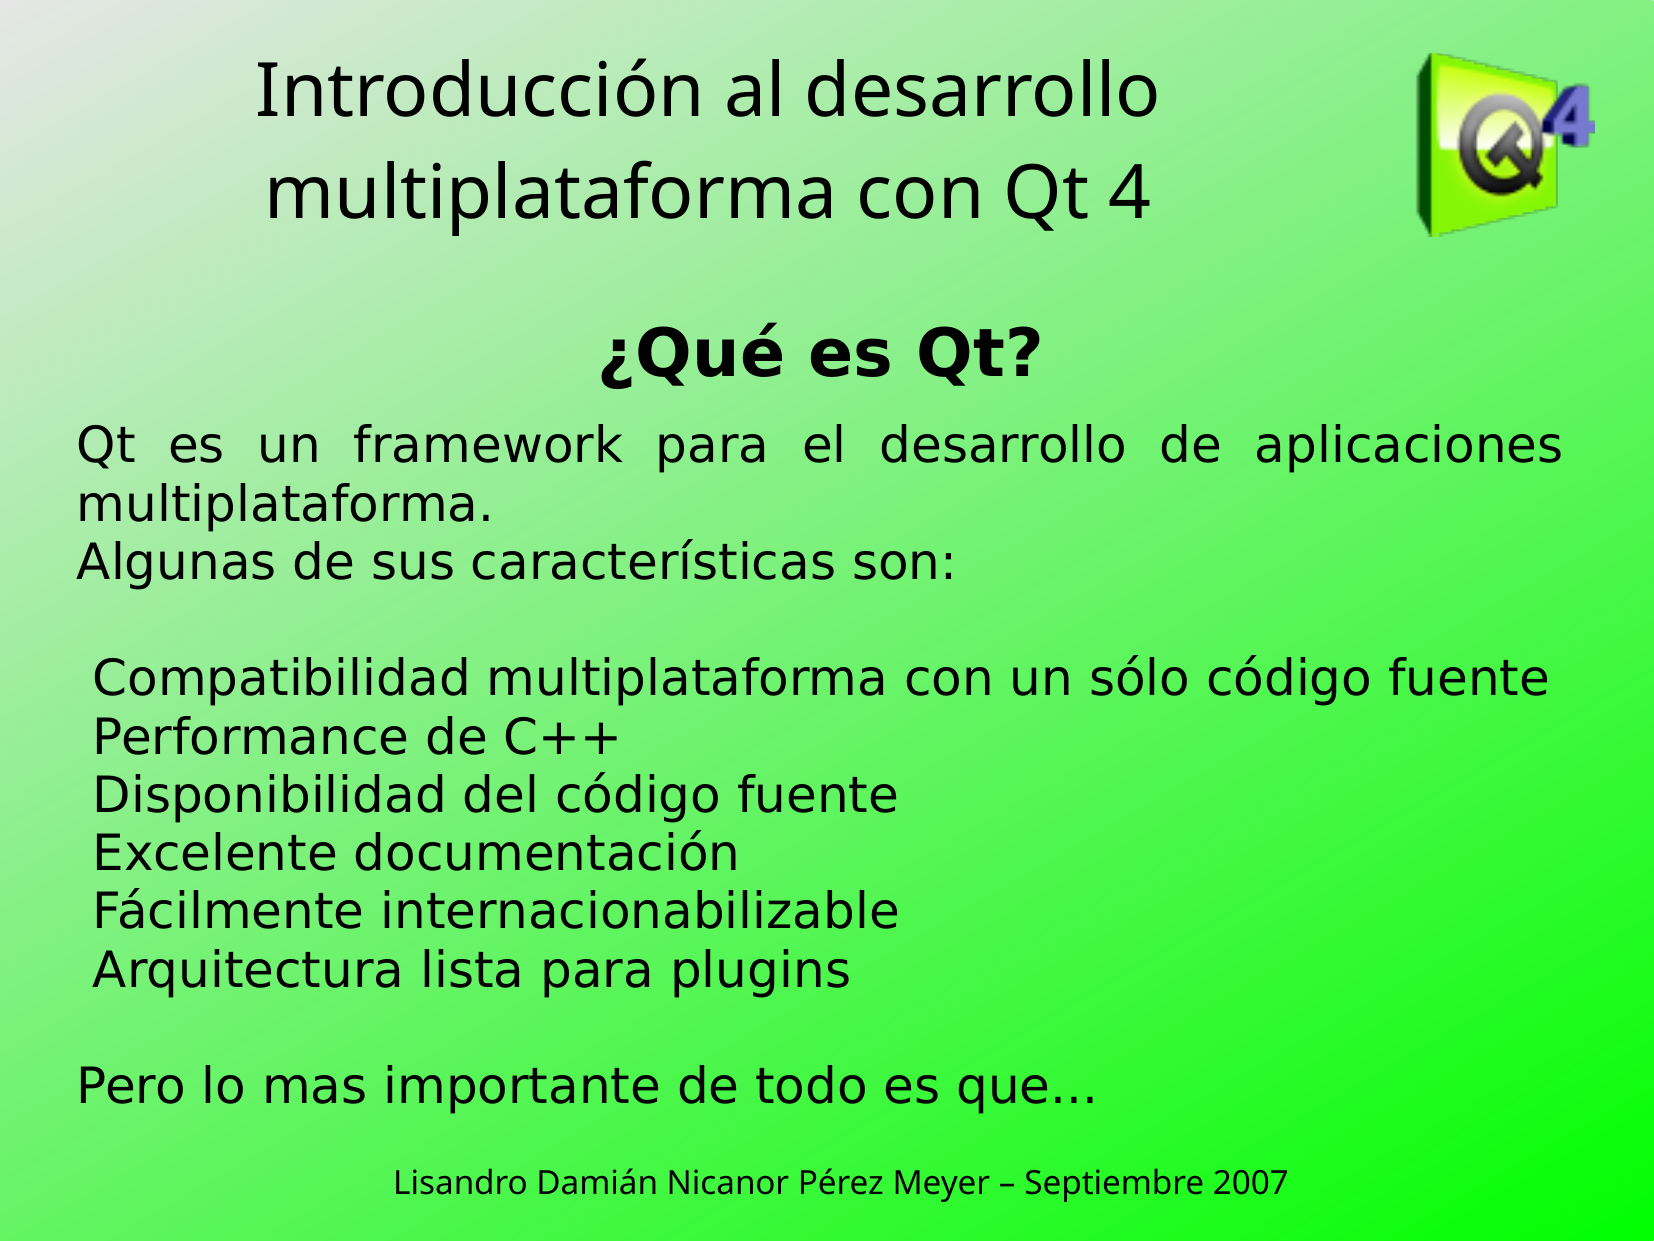

# Introducción al desarrollo multiplataforma con Qt 4
¿Qué es Qt?
Qt es un framework para el desarrollo de aplicaciones multiplataforma.
Algunas de sus características son:
 Compatibilidad multiplataforma con un sólo código fuente
 Performance de C++
 Disponibilidad del código fuente
 Excelente documentación
 Fácilmente internacionabilizable
 Arquitectura lista para plugins
Pero lo mas importante de todo es que...
Lisandro Damián Nicanor Pérez Meyer – Septiembre 2007